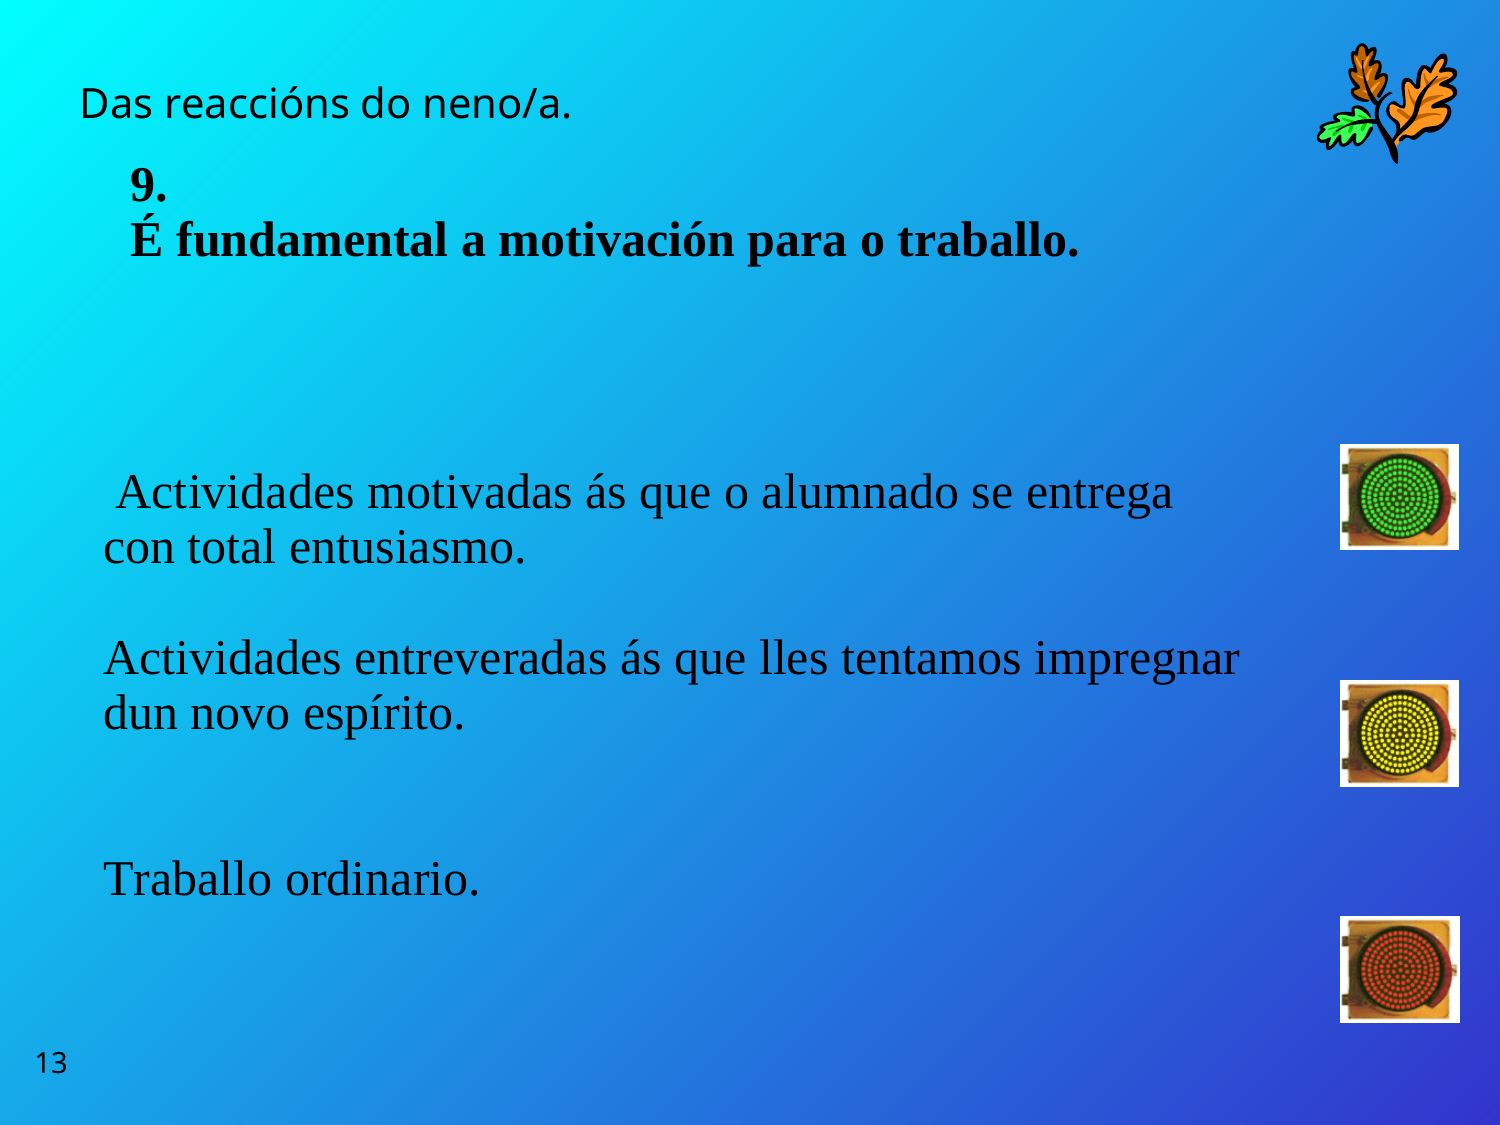

Das reaccións do neno/a.
9.
É fundamental a motivación para o traballo.
 Actividades motivadas ás que o alumnado se entrega con total entusiasmo.
Actividades entreveradas ás que lles tentamos impregnar dun novo espírito.
Traballo ordinario.
13